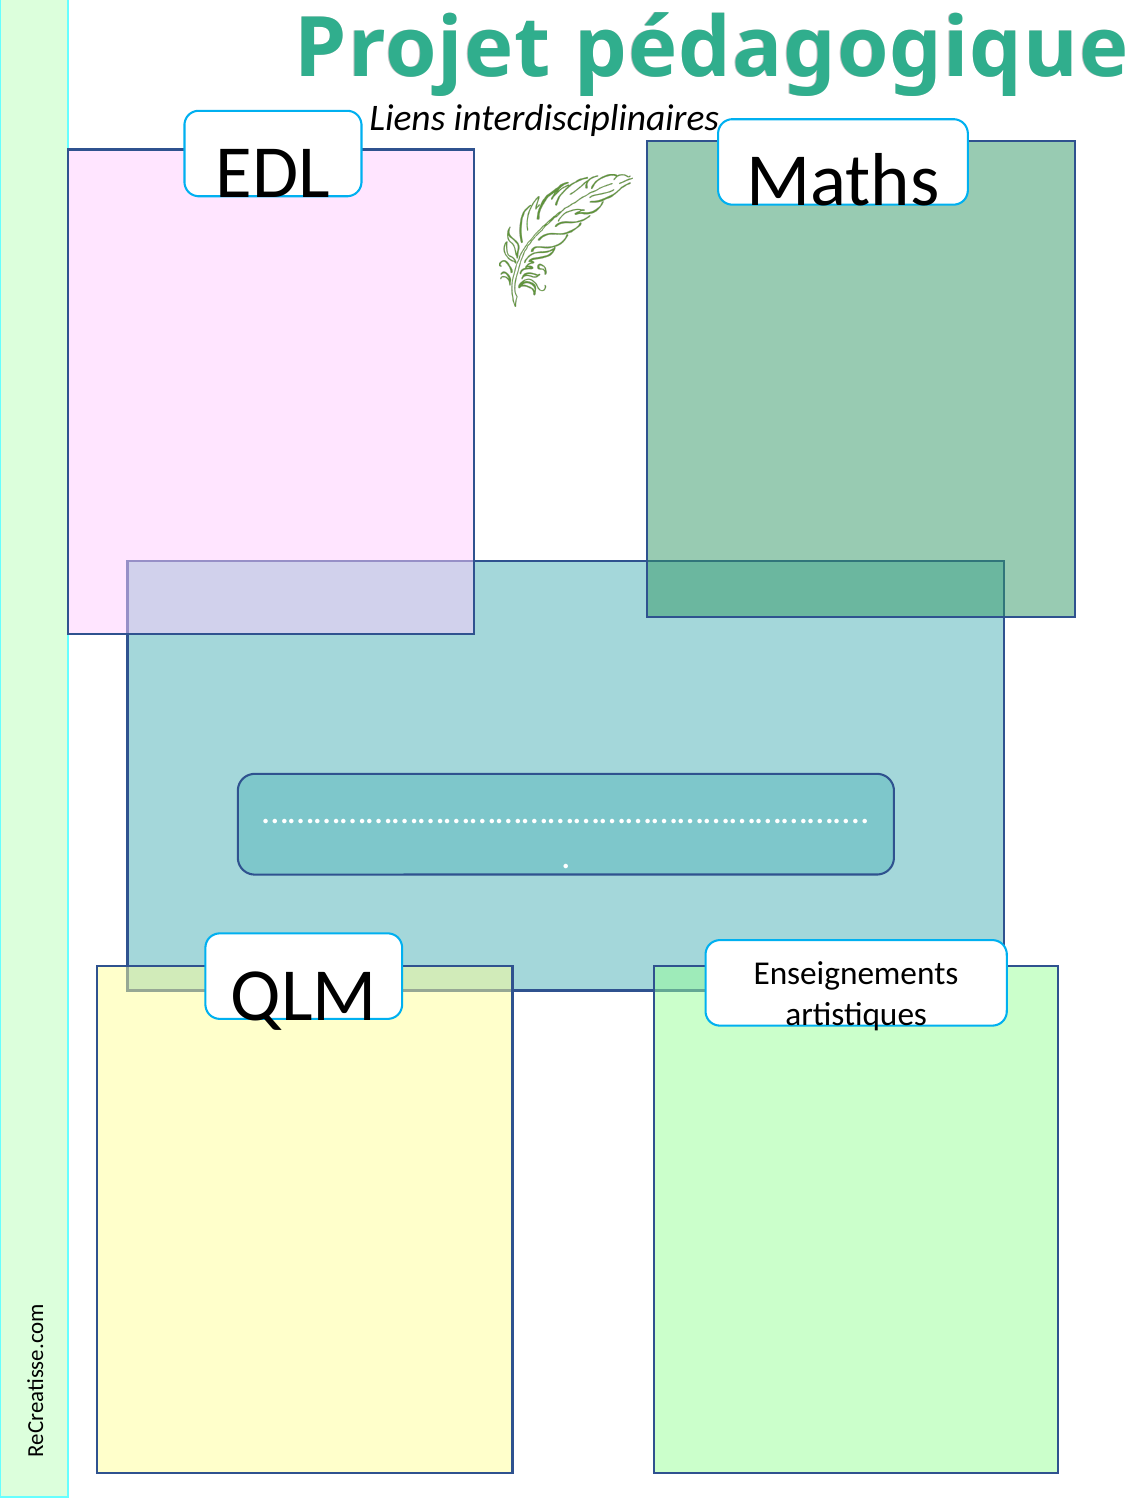

Projet pédagogique
Liens interdisciplinaires
EDL
Maths
……………………………………………………………..
QLM
Enseignements artistiques
ReCreatisse.com